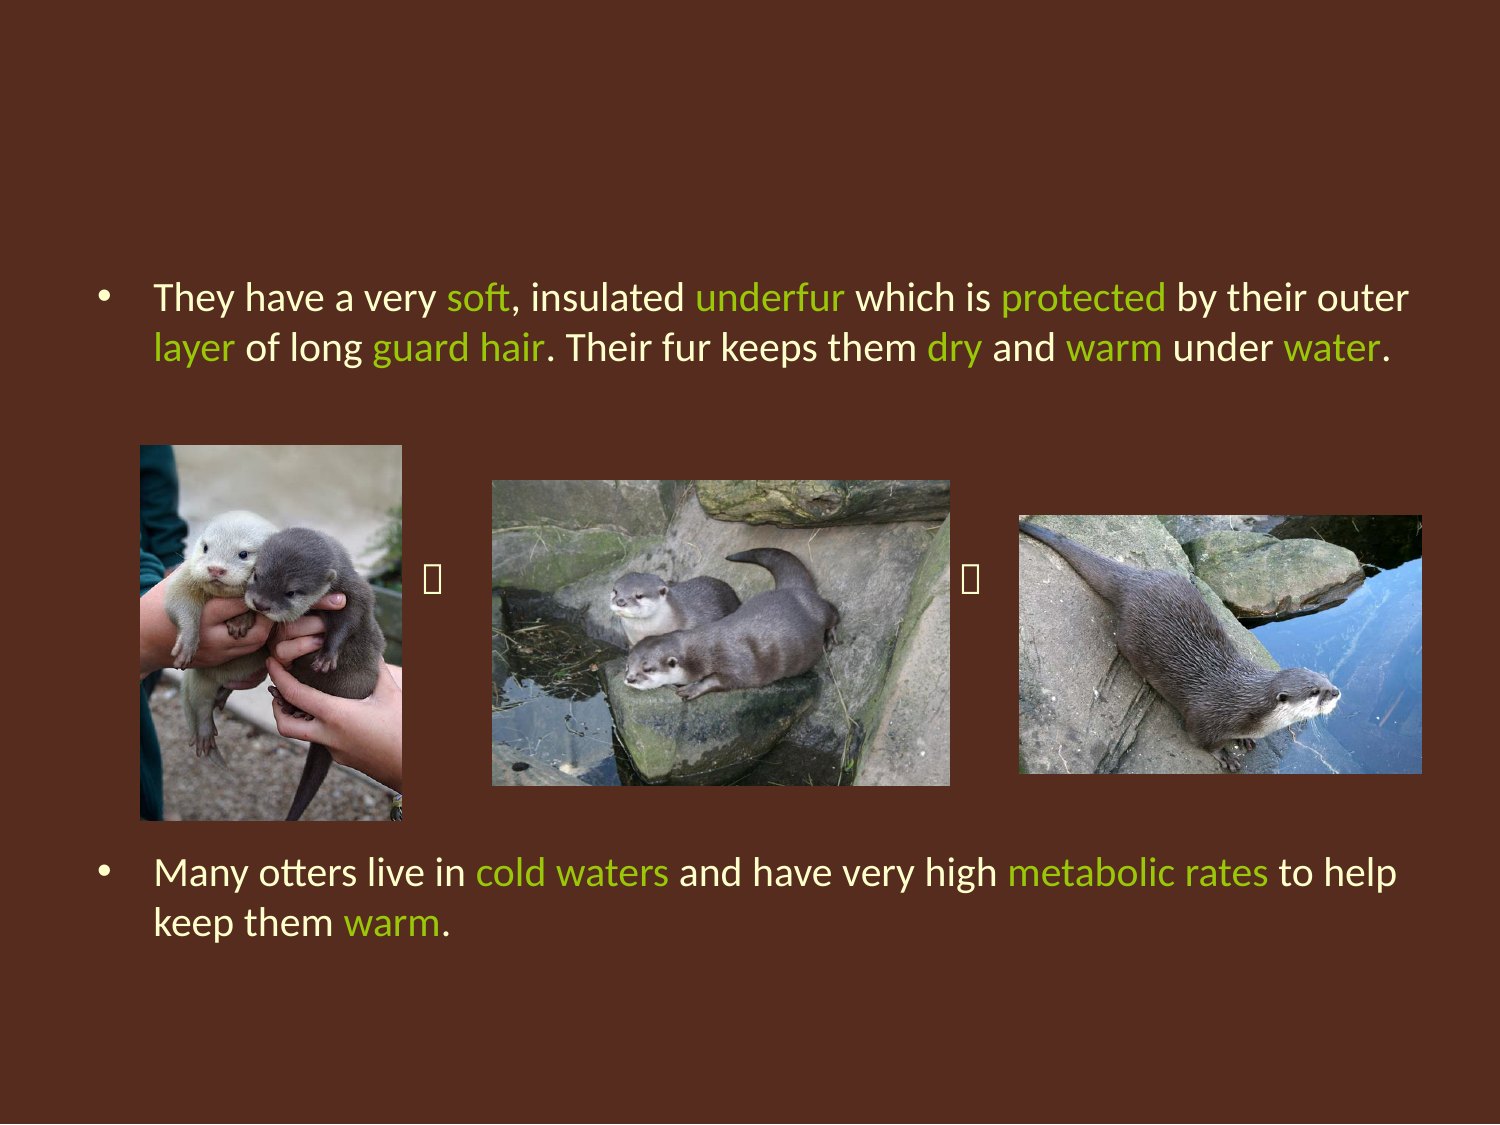

#
They have a very soft, insulated underfur which is protected by their outer layer of long guard hair. Their fur keeps them dry and warm under water.
  
Many otters live in cold waters and have very high metabolic rates to help keep them warm.